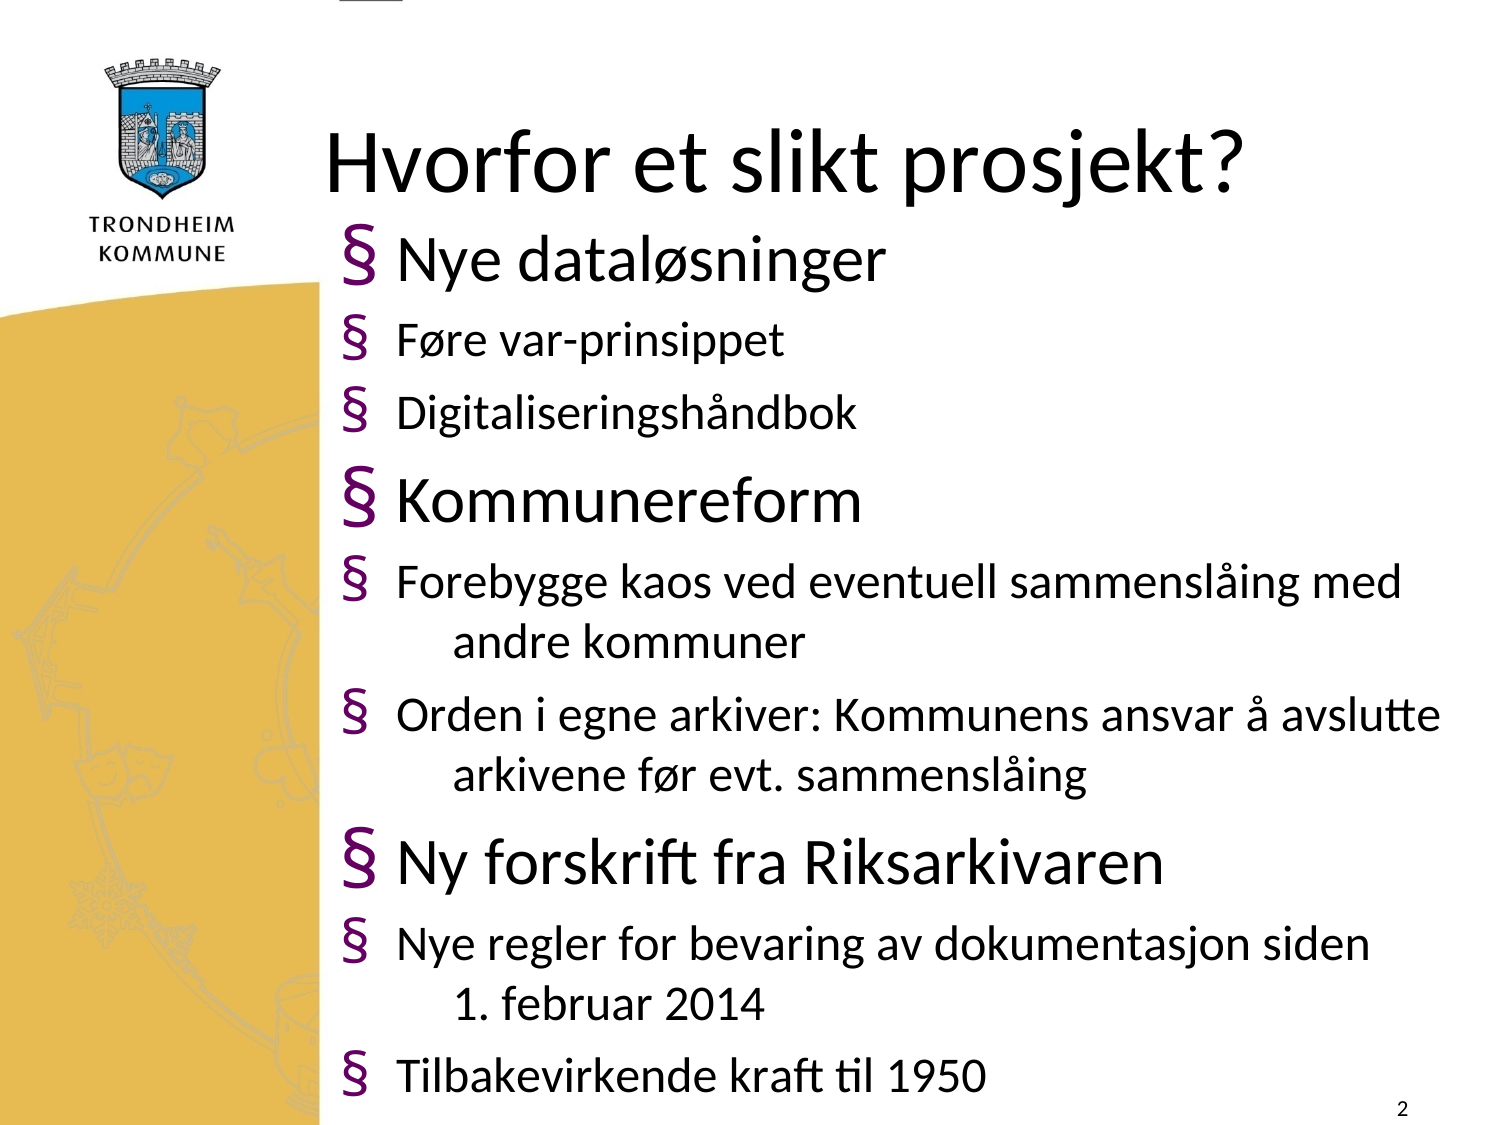

# Hvorfor et slikt prosjekt?
Nye dataløsninger
Føre var-prinsippet
Digitaliseringshåndbok
Kommunereform
Forebygge kaos ved eventuell sammenslåing med andre kommuner
Orden i egne arkiver: Kommunens ansvar å avslutte arkivene før evt. sammenslåing
Ny forskrift fra Riksarkivaren
Nye regler for bevaring av dokumentasjon siden 1. februar 2014
Tilbakevirkende kraft til 1950